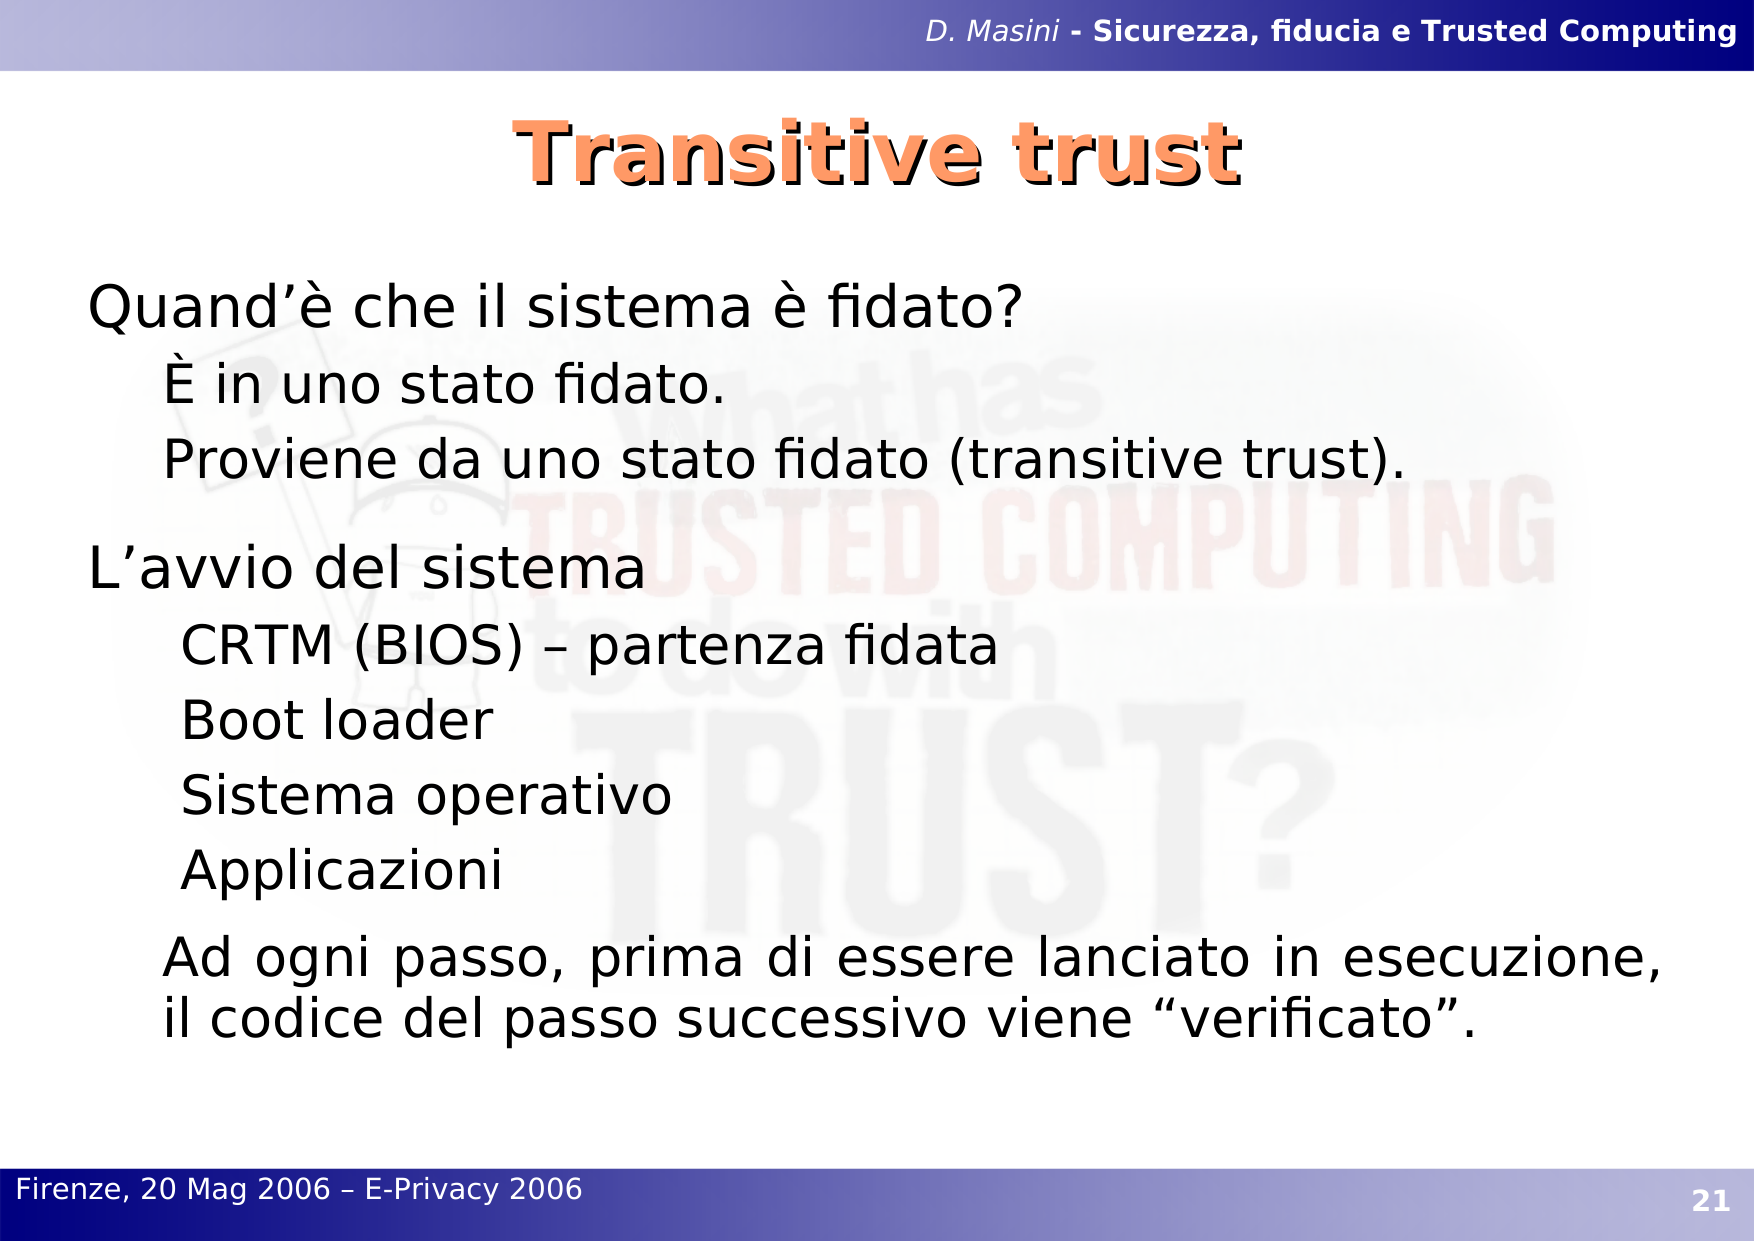

D. Masini - Sicurezza, fiducia e Trusted Computing
# Transitive trust
Quand’è che il sistema è fidato?
È in uno stato fidato.
Proviene da uno stato fidato (transitive trust).
L’avvio del sistema
 CRTM (BIOS) – partenza fidata
 Boot loader
 Sistema operativo
 Applicazioni
Ad ogni passo, prima di essere lanciato in esecuzione, il codice del passo successivo viene “verificato”.
Firenze, 20 Mag 2006 – E-Privacy 2006